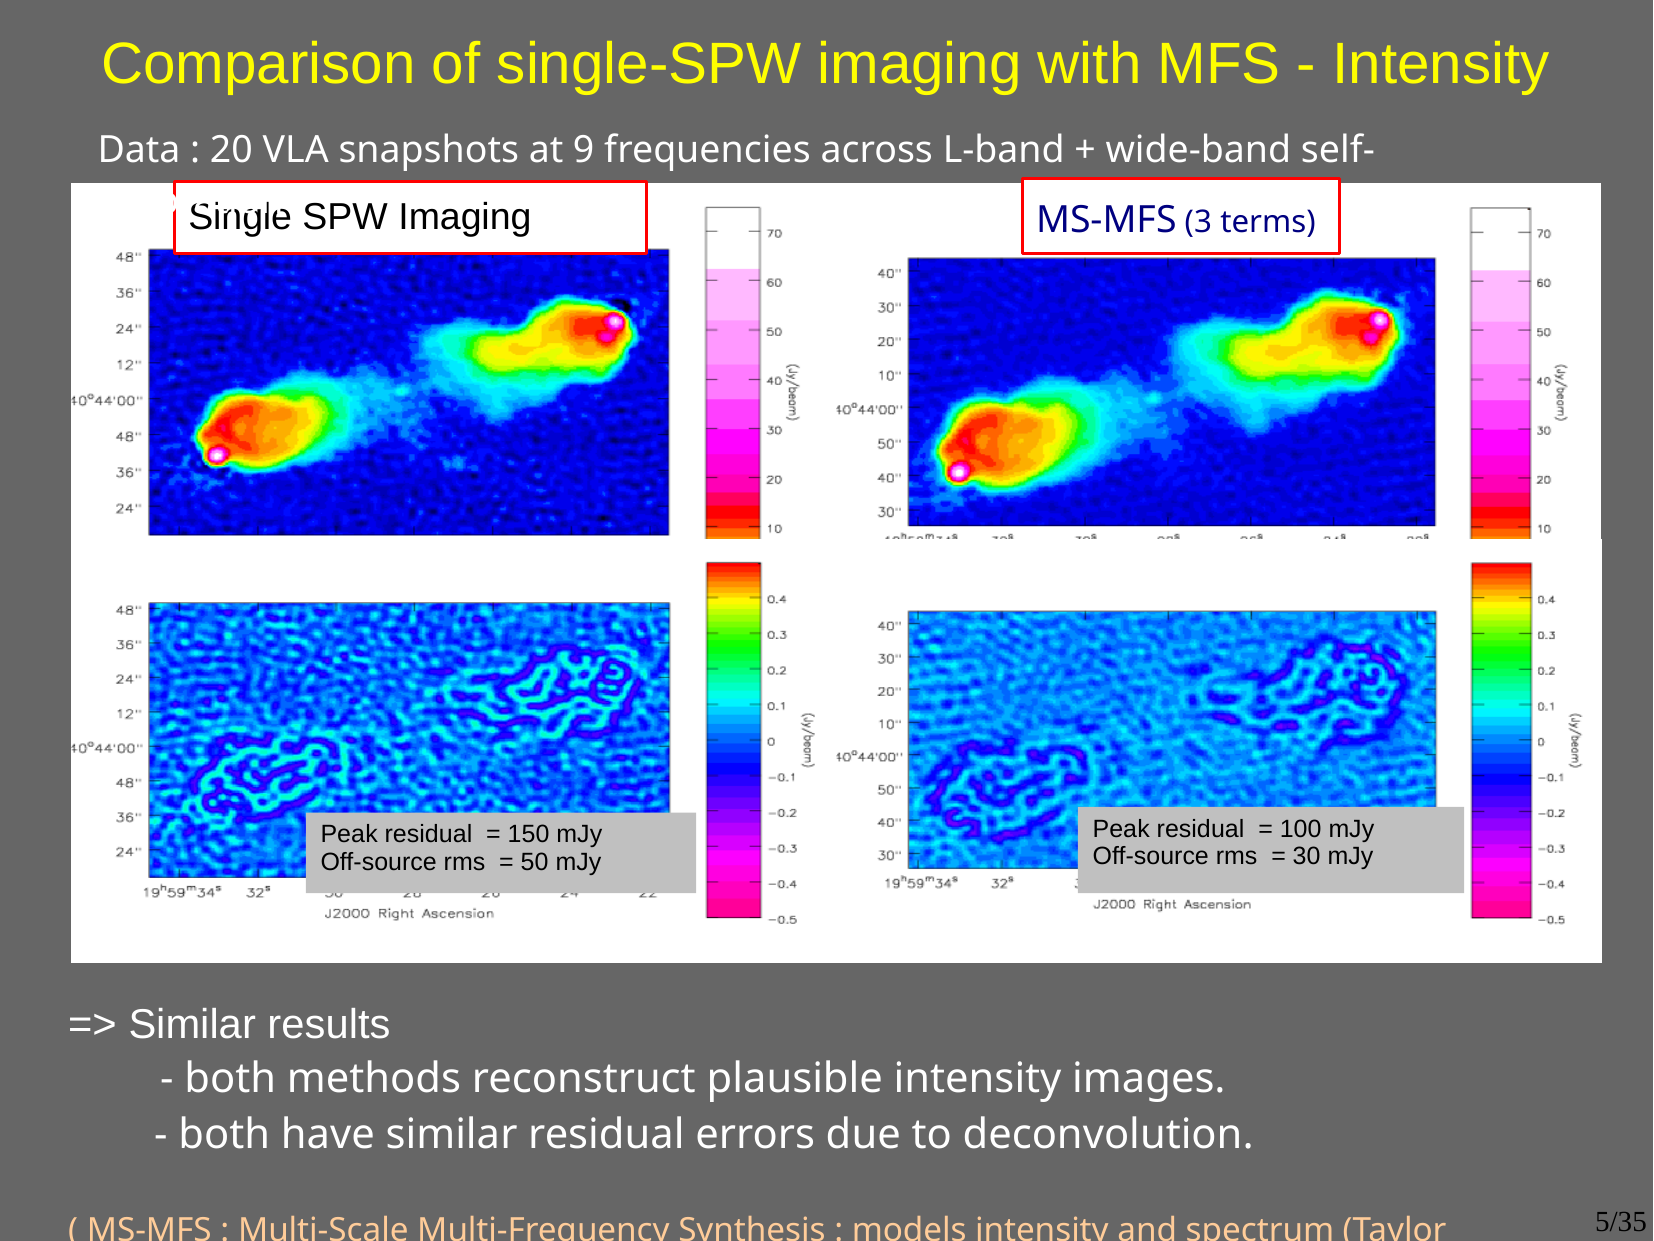

# Comparison of single-SPW imaging with MFS - Intensity
Data : 20 VLA snapshots at 9 frequencies across L-band + wide-band self-calibration
MS-MFS (3 terms)
Single SPW Imaging
Peak residual = 100 mJy
Off-source rms = 30 mJy
Peak residual = 150 mJy
Off-source rms = 50 mJy
=> Similar results
 - both methods reconstruct plausible intensity images.
 - both have similar residual errors due to deconvolution.
( MS-MFS : Multi-Scale Multi-Frequency Synthesis : models intensity and spectrum (Taylor polynomial) )
5